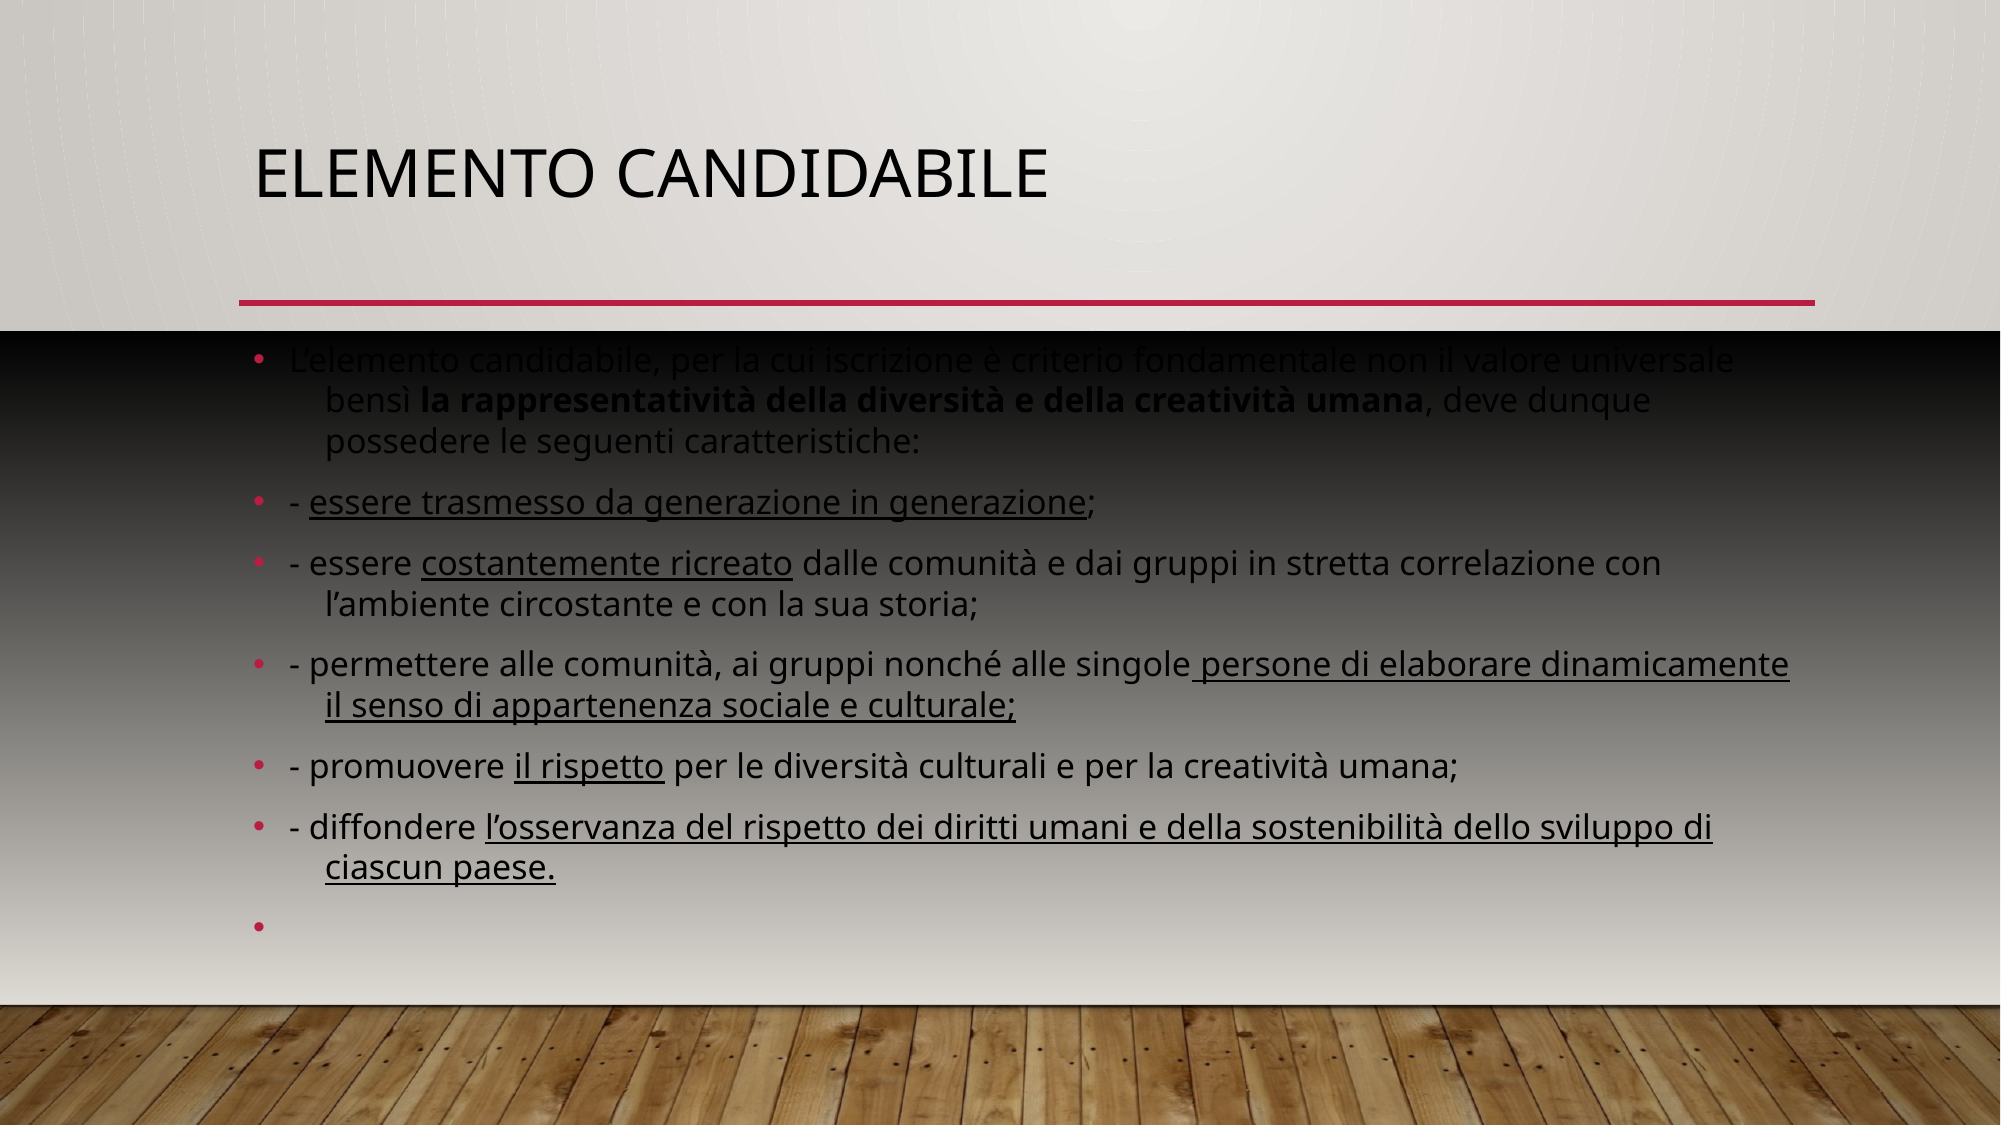

# Elemento candidabile
L’elemento candidabile, per la cui iscrizione è criterio fondamentale non il valore universale bensì la rappresentatività della diversità e della creatività umana, deve dunque possedere le seguenti caratteristiche:
- essere trasmesso da generazione in generazione;
- essere costantemente ricreato dalle comunità e dai gruppi in stretta correlazione con l’ambiente circostante e con la sua storia;
- permettere alle comunità, ai gruppi nonché alle singole persone di elaborare dinamicamente il senso di appartenenza sociale e culturale;
- promuovere il rispetto per le diversità culturali e per la creatività umana;
- diffondere l’osservanza del rispetto dei diritti umani e della sostenibilità dello sviluppo di ciascun paese.